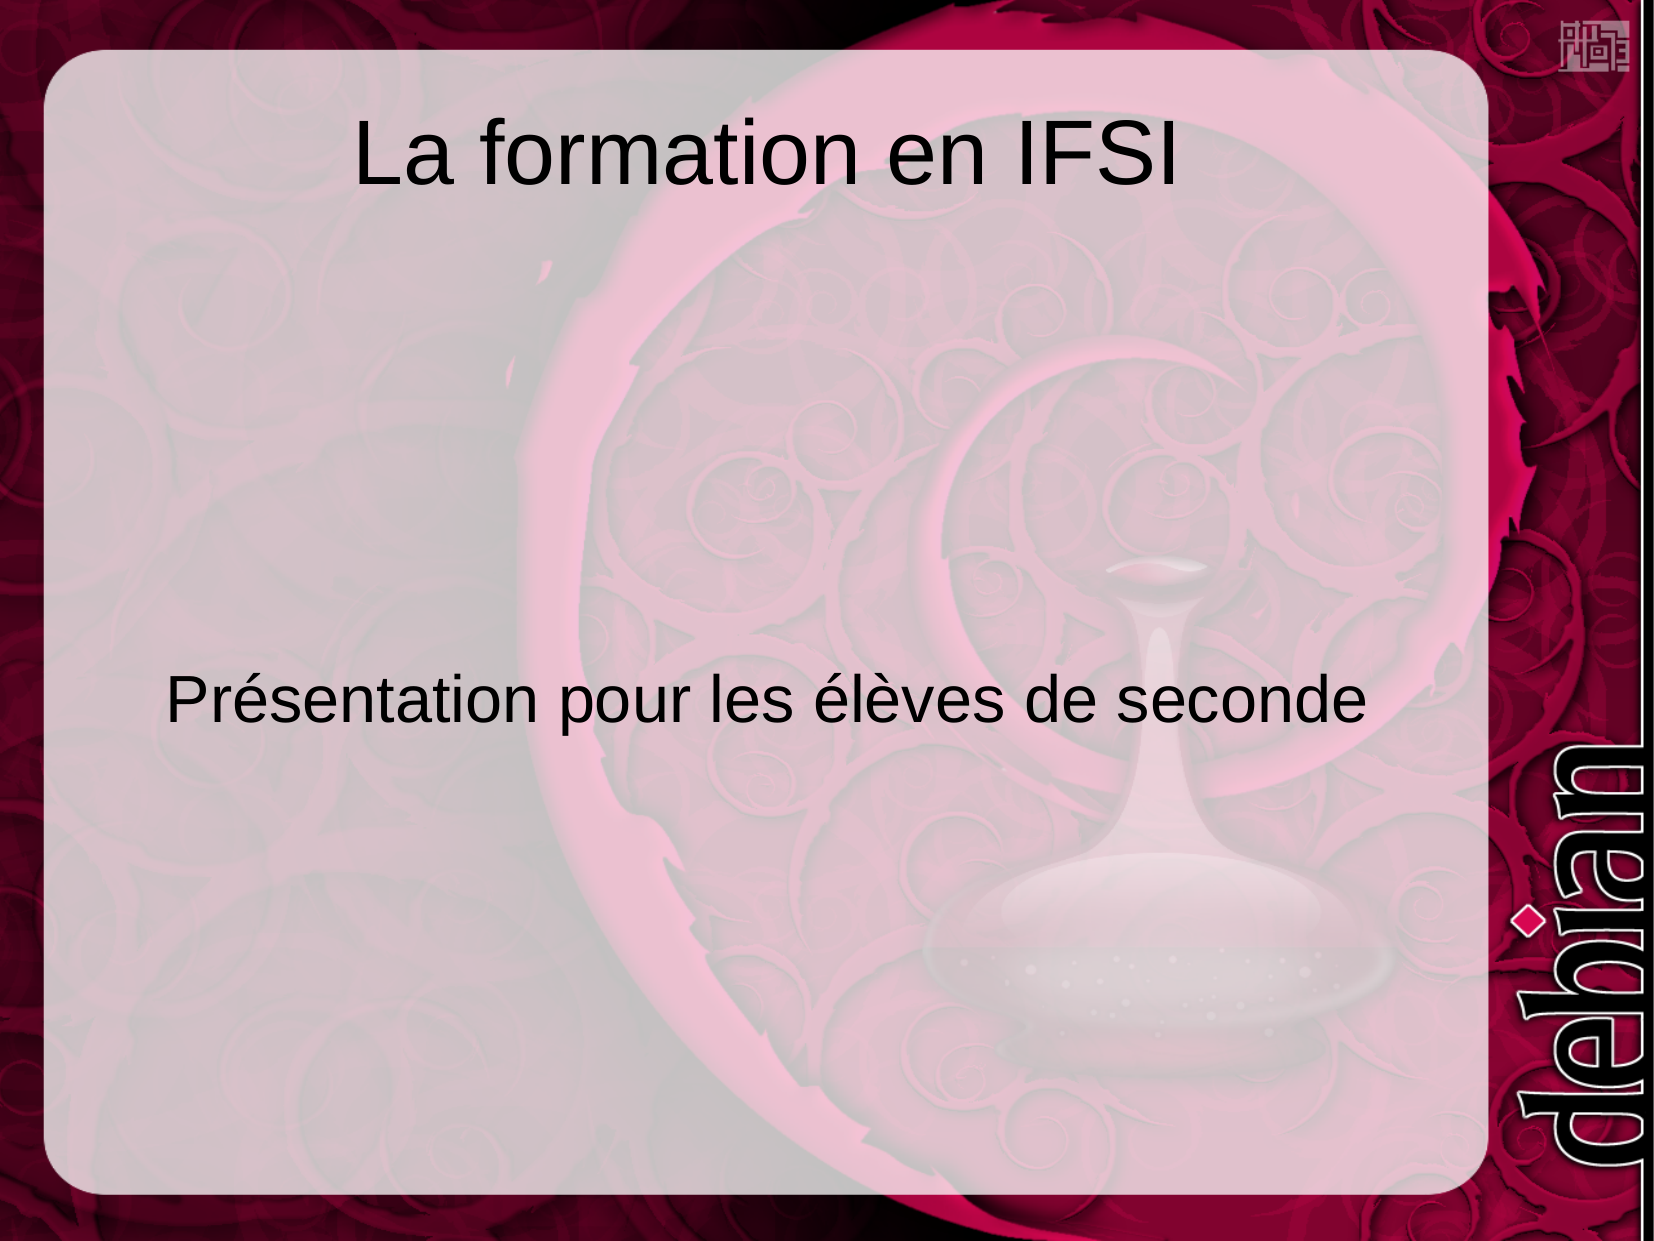

# La formation en IFSI
Présentation pour les élèves de seconde